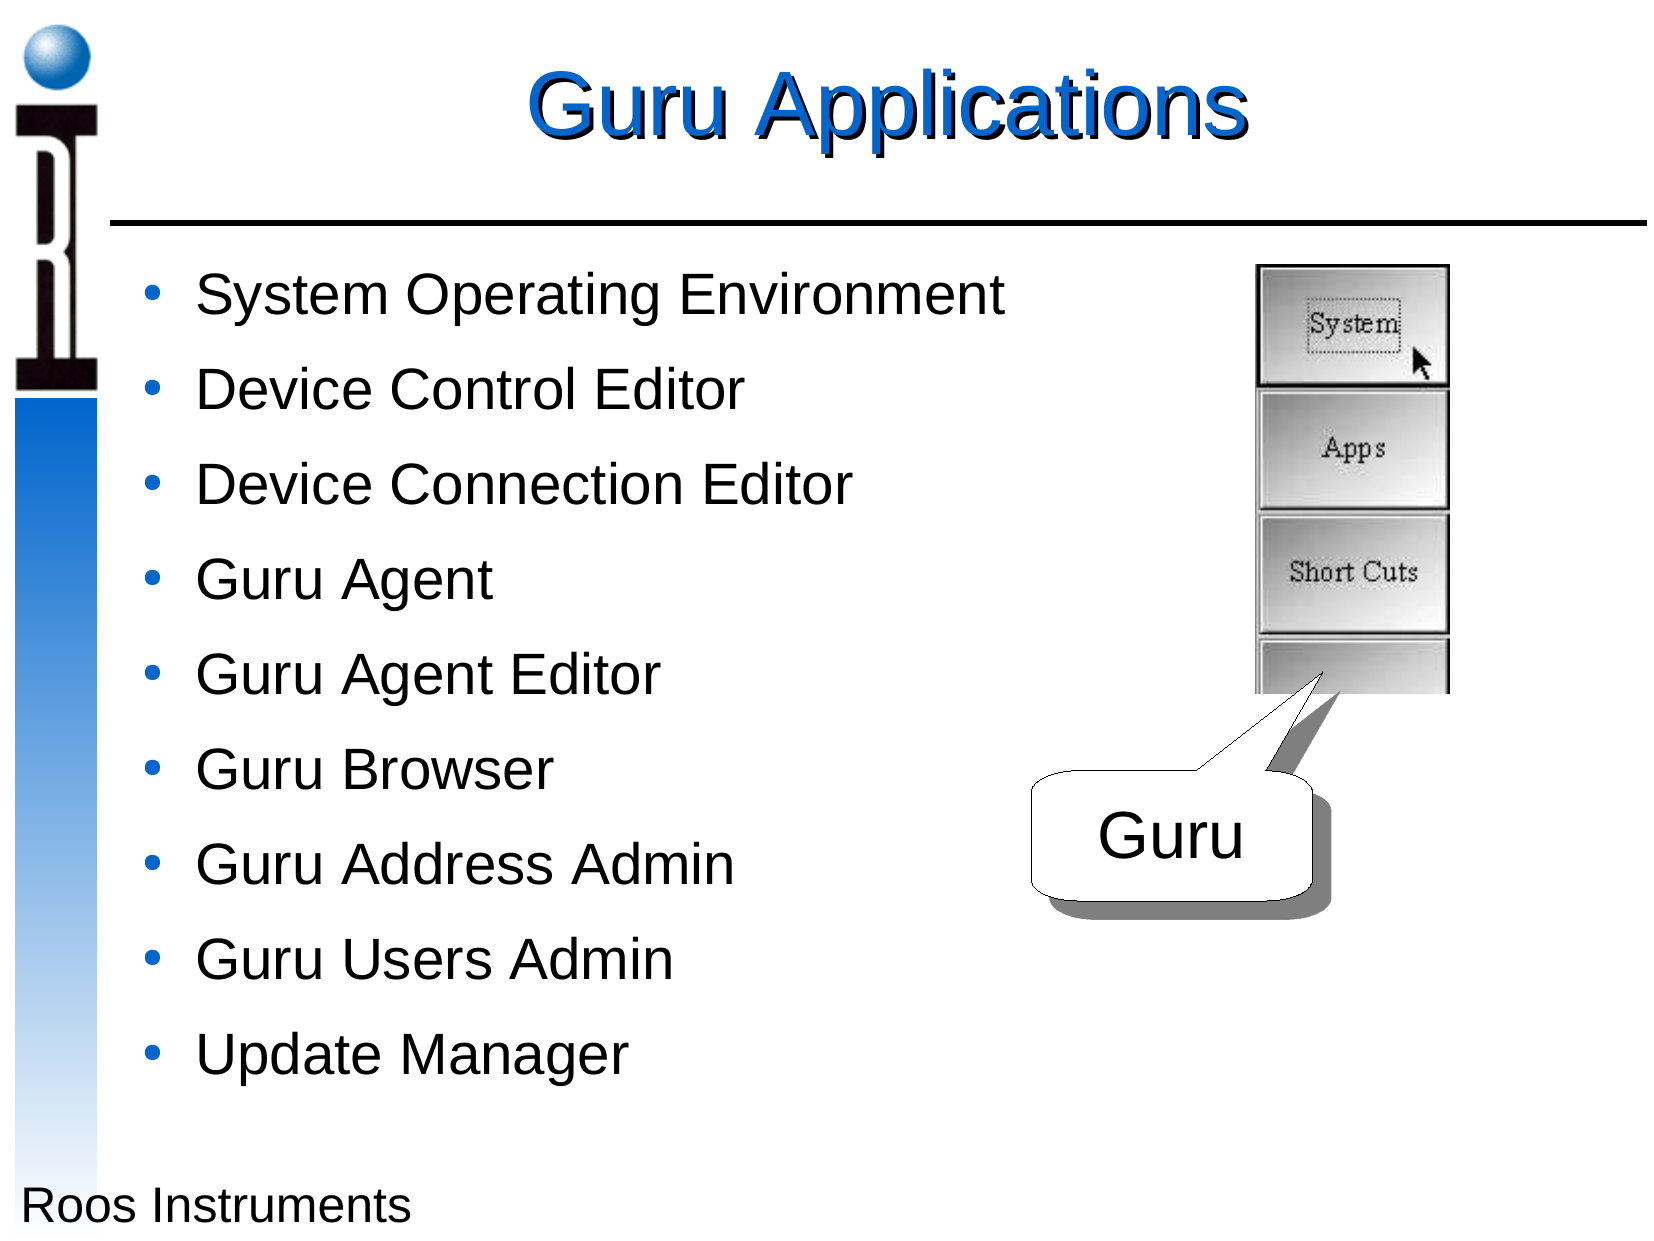

# Guru Applications
System Operating Environment
Device Control Editor
Device Connection Editor
Guru Agent
Guru Agent Editor
Guru Browser
Guru Address Admin
Guru Users Admin
Update Manager
Guru